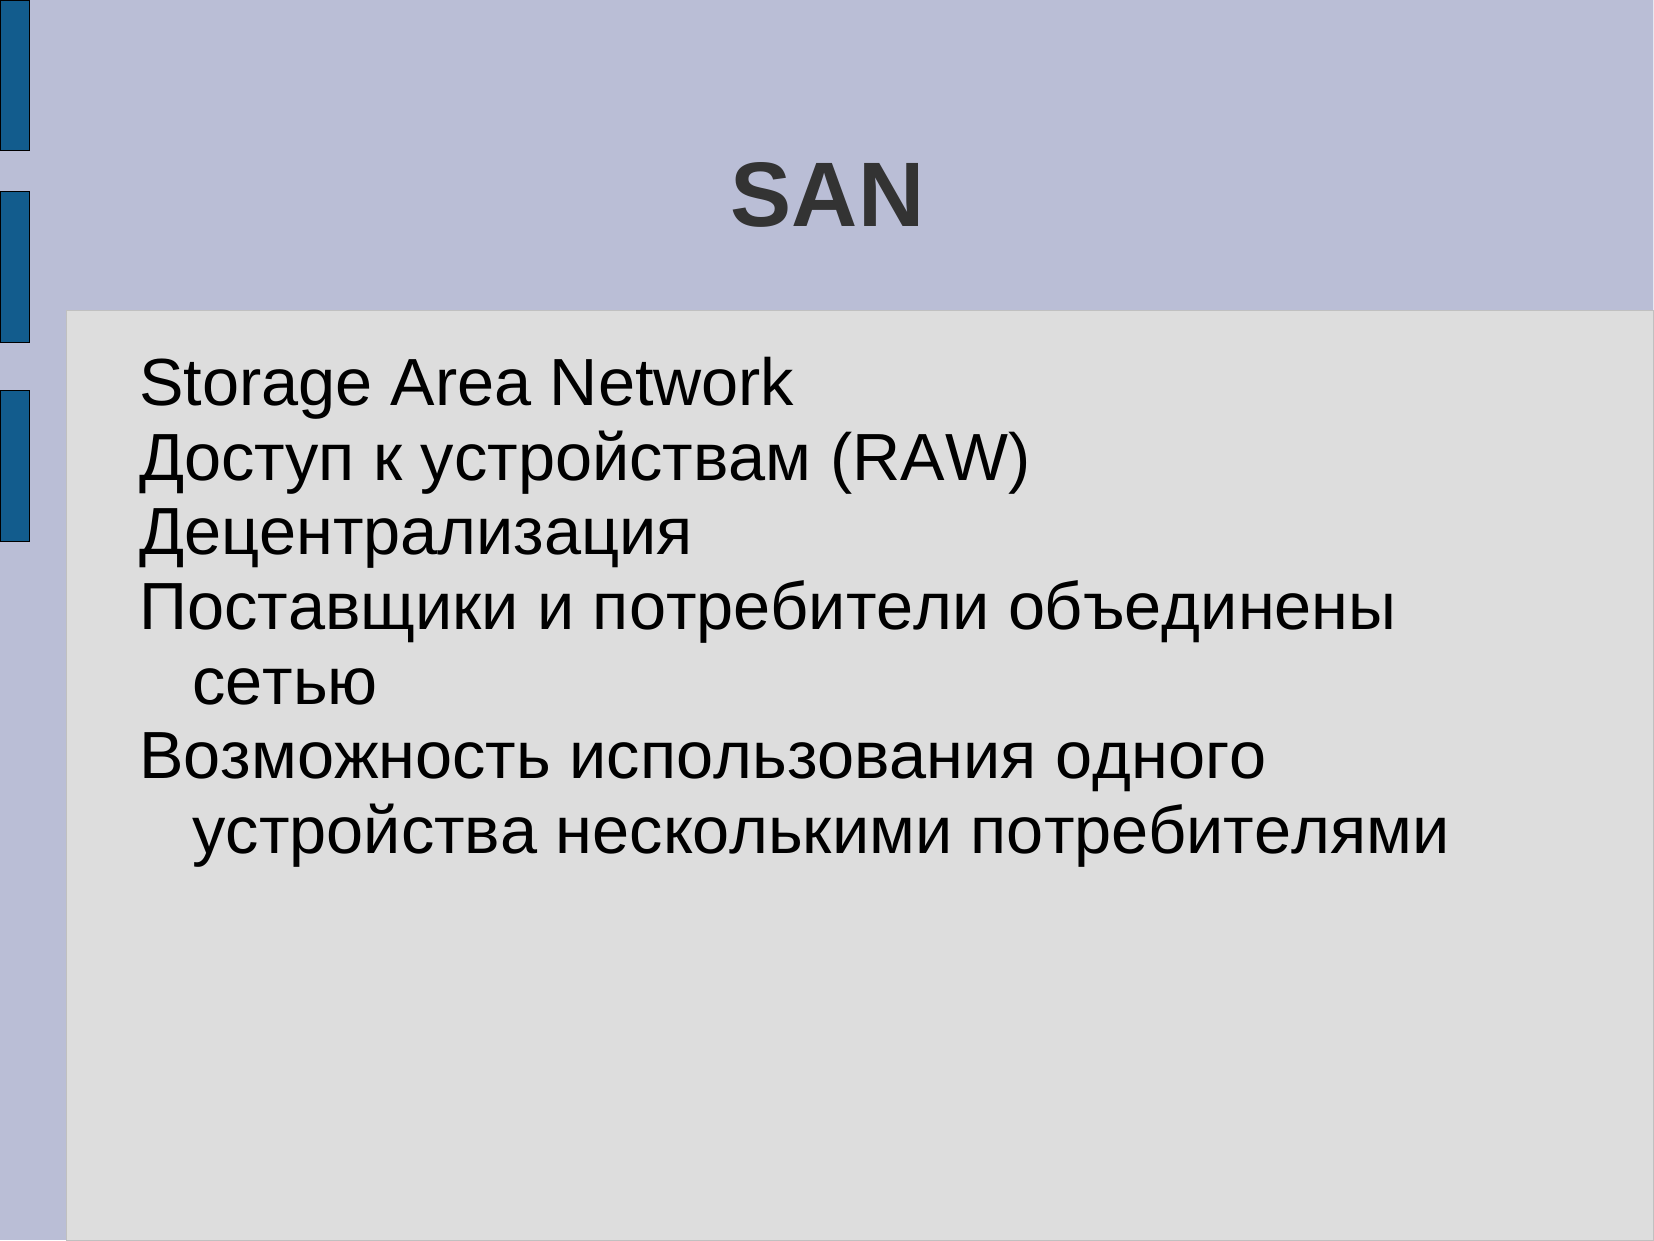

# SAN
Storage Area Network
Доступ к устройствам (RAW)
Децентрализация
Поставщики и потребители объединены сетью
Возможность использования одного устройства несколькими потребителями